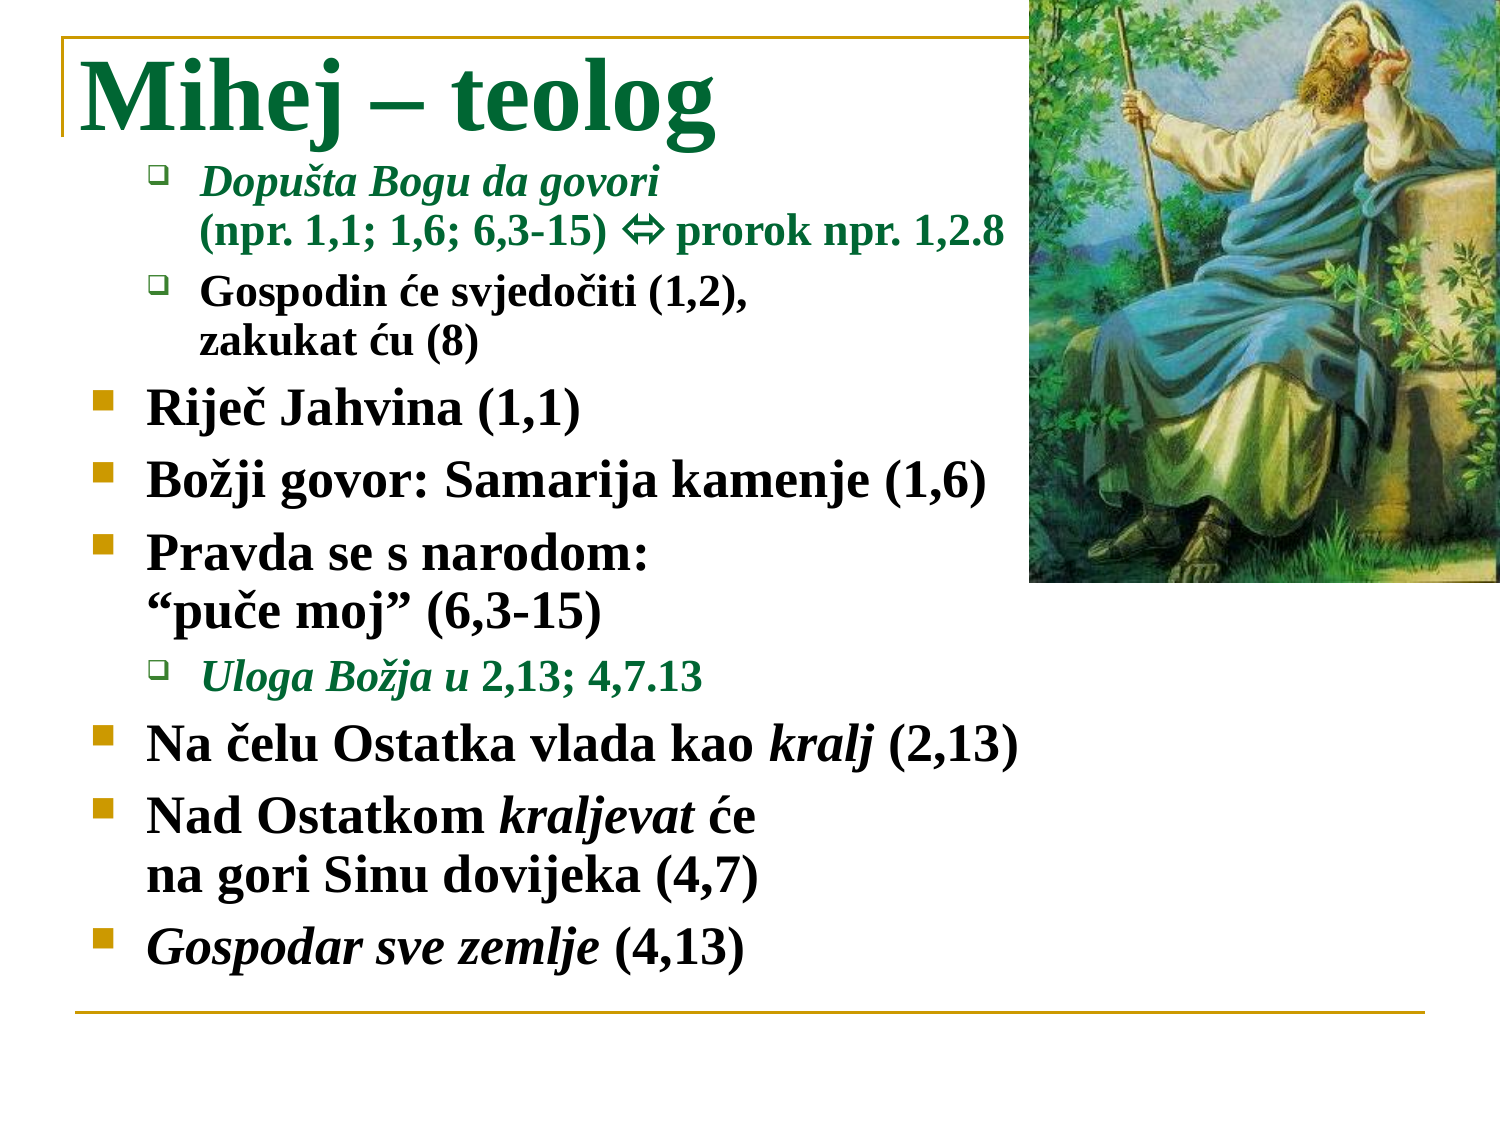

# Mihej – teolog
Dopušta Bogu da govori
(npr. 1,1; 1,6; 6,3-15)  prorok npr. 1,2.8
Gospodin će svjedočiti (1,2),
zakukat ću (8)
Riječ Jahvina (1,1)
Božji govor: Samarija kamenje (1,6)
Pravda se s narodom:
“puče moj” (6,3-15)
Uloga Božja u 2,13; 4,7.13
Na čelu Ostatka vlada kao kralj (2,13)
Nad Ostatkom kraljevat će
na gori Sinu dovijeka (4,7)
Gospodar sve zemlje (4,13)